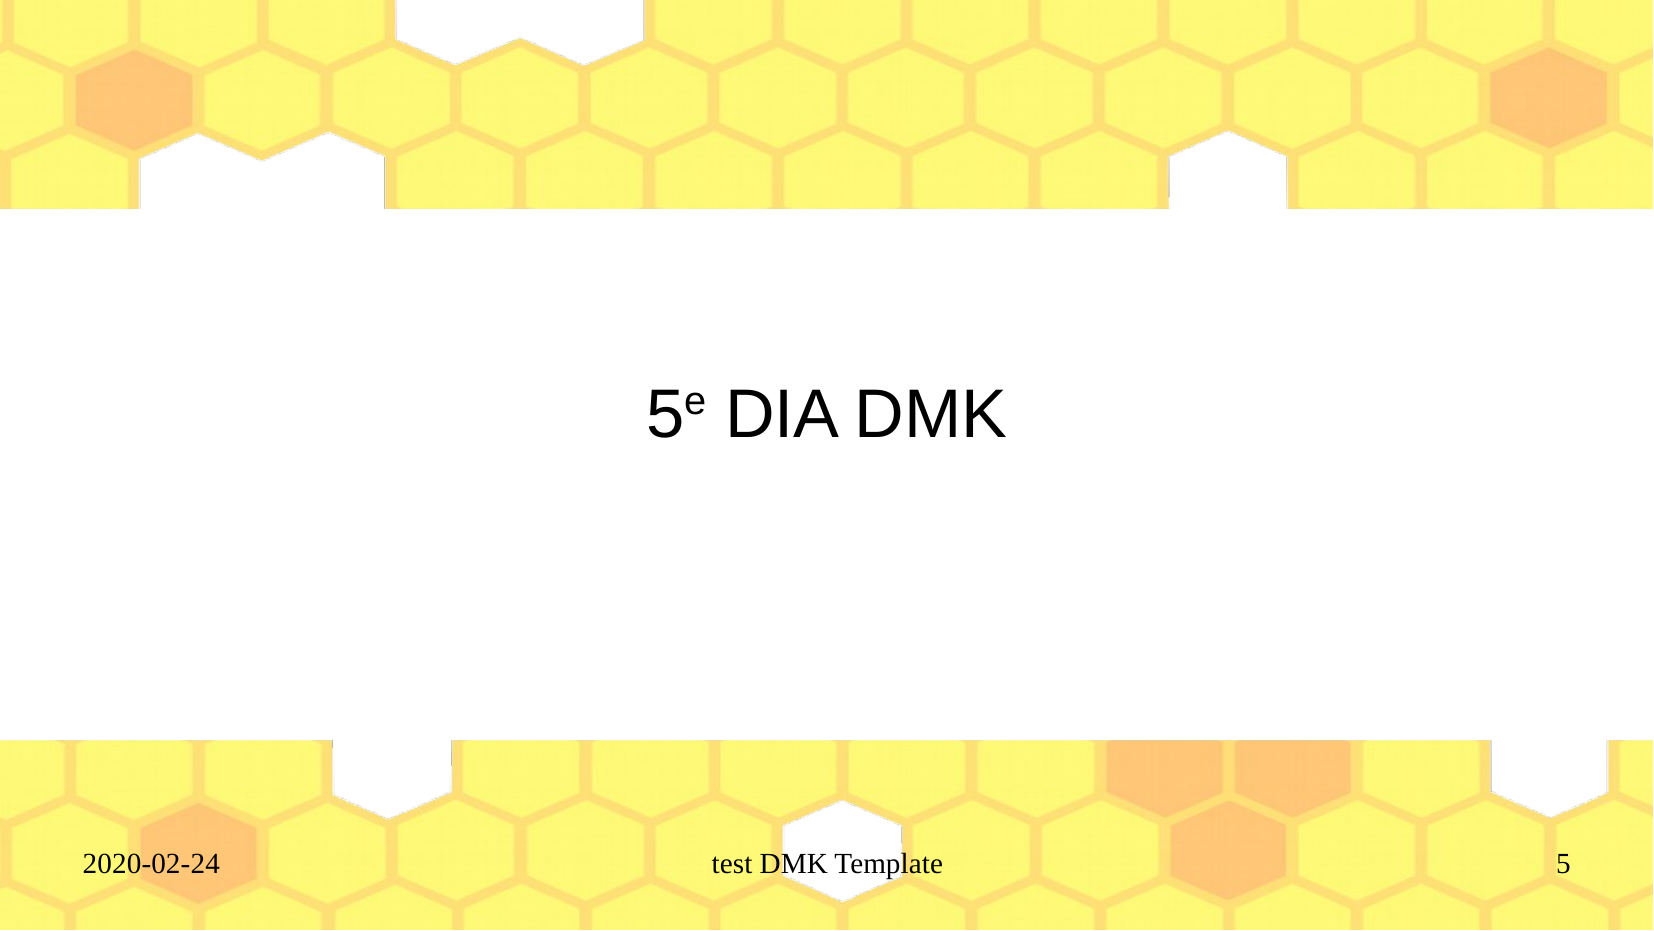

# 5e DIA DMK
2020-02-24
test DMK Template
5